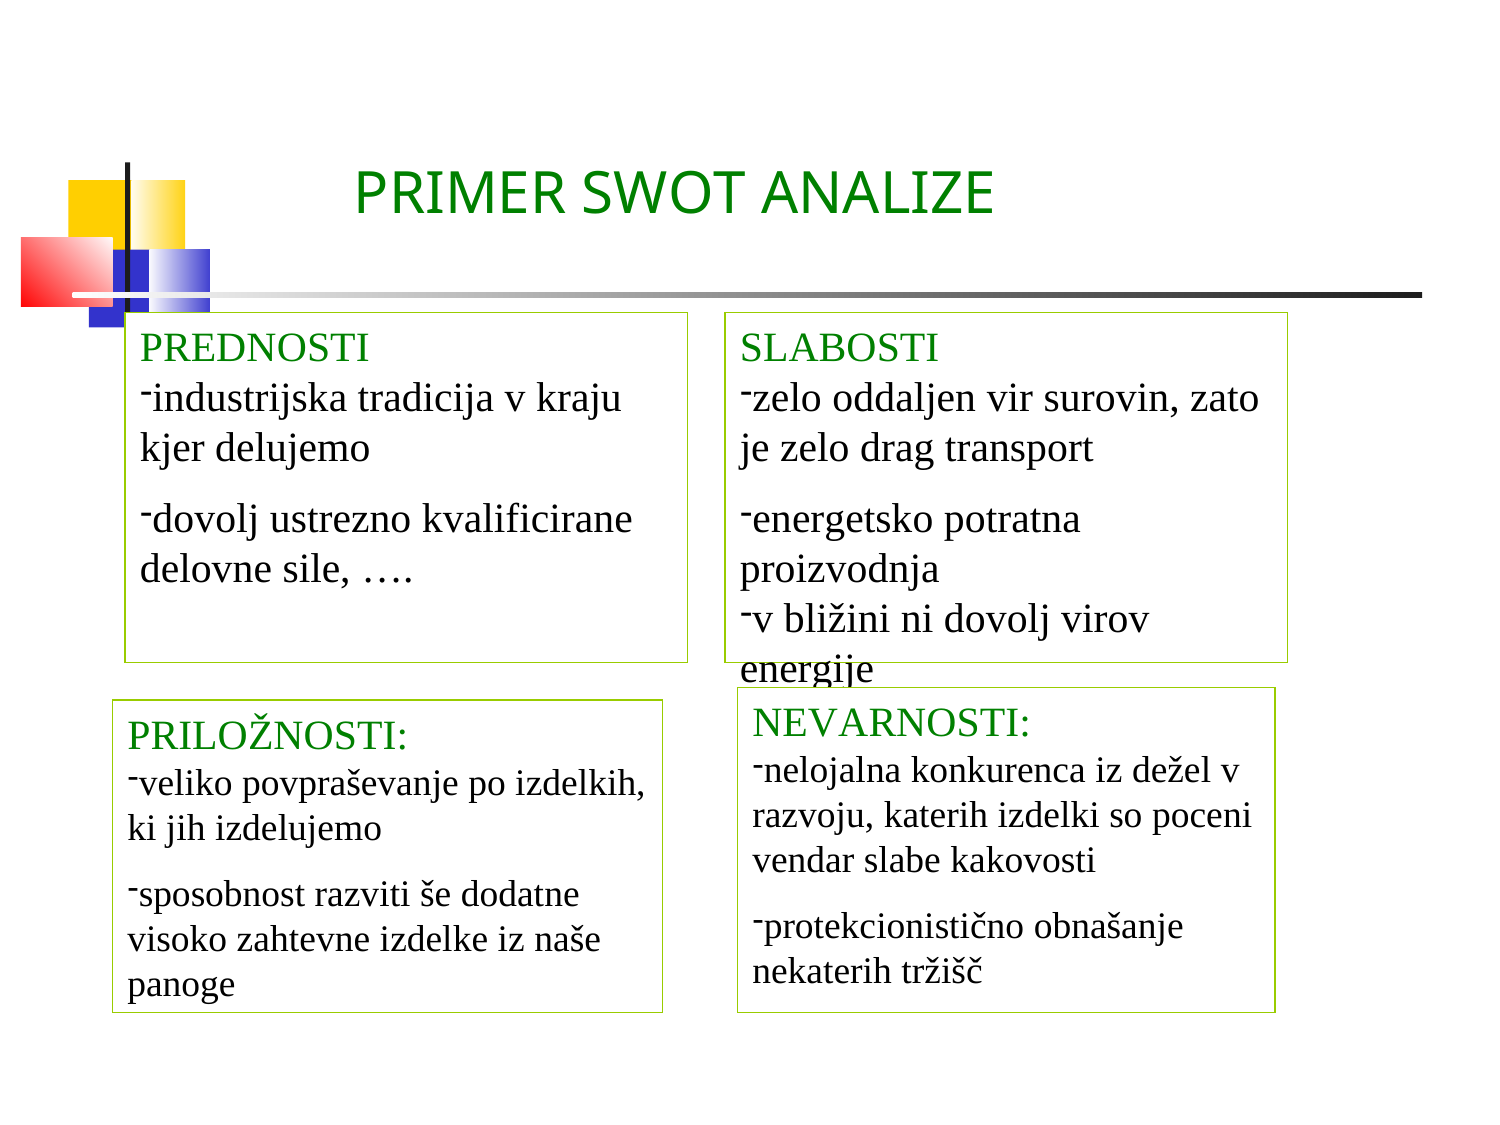

# PRIMER SWOT ANALIZE
PREDNOSTI
industrijska tradicija v kraju kjer delujemo
dovolj ustrezno kvalificirane delovne sile, ….
SLABOSTI
zelo oddaljen vir surovin, zato je zelo drag transport
energetsko potratna proizvodnja
v bližini ni dovolj virov energije
NEVARNOSTI:
nelojalna konkurenca iz dežel v razvoju, katerih izdelki so poceni vendar slabe kakovosti
protekcionistično obnašanje nekaterih tržišč
PRILOŽNOSTI:
veliko povpraševanje po izdelkih, ki jih izdelujemo
sposobnost razviti še dodatne visoko zahtevne izdelke iz naše panoge